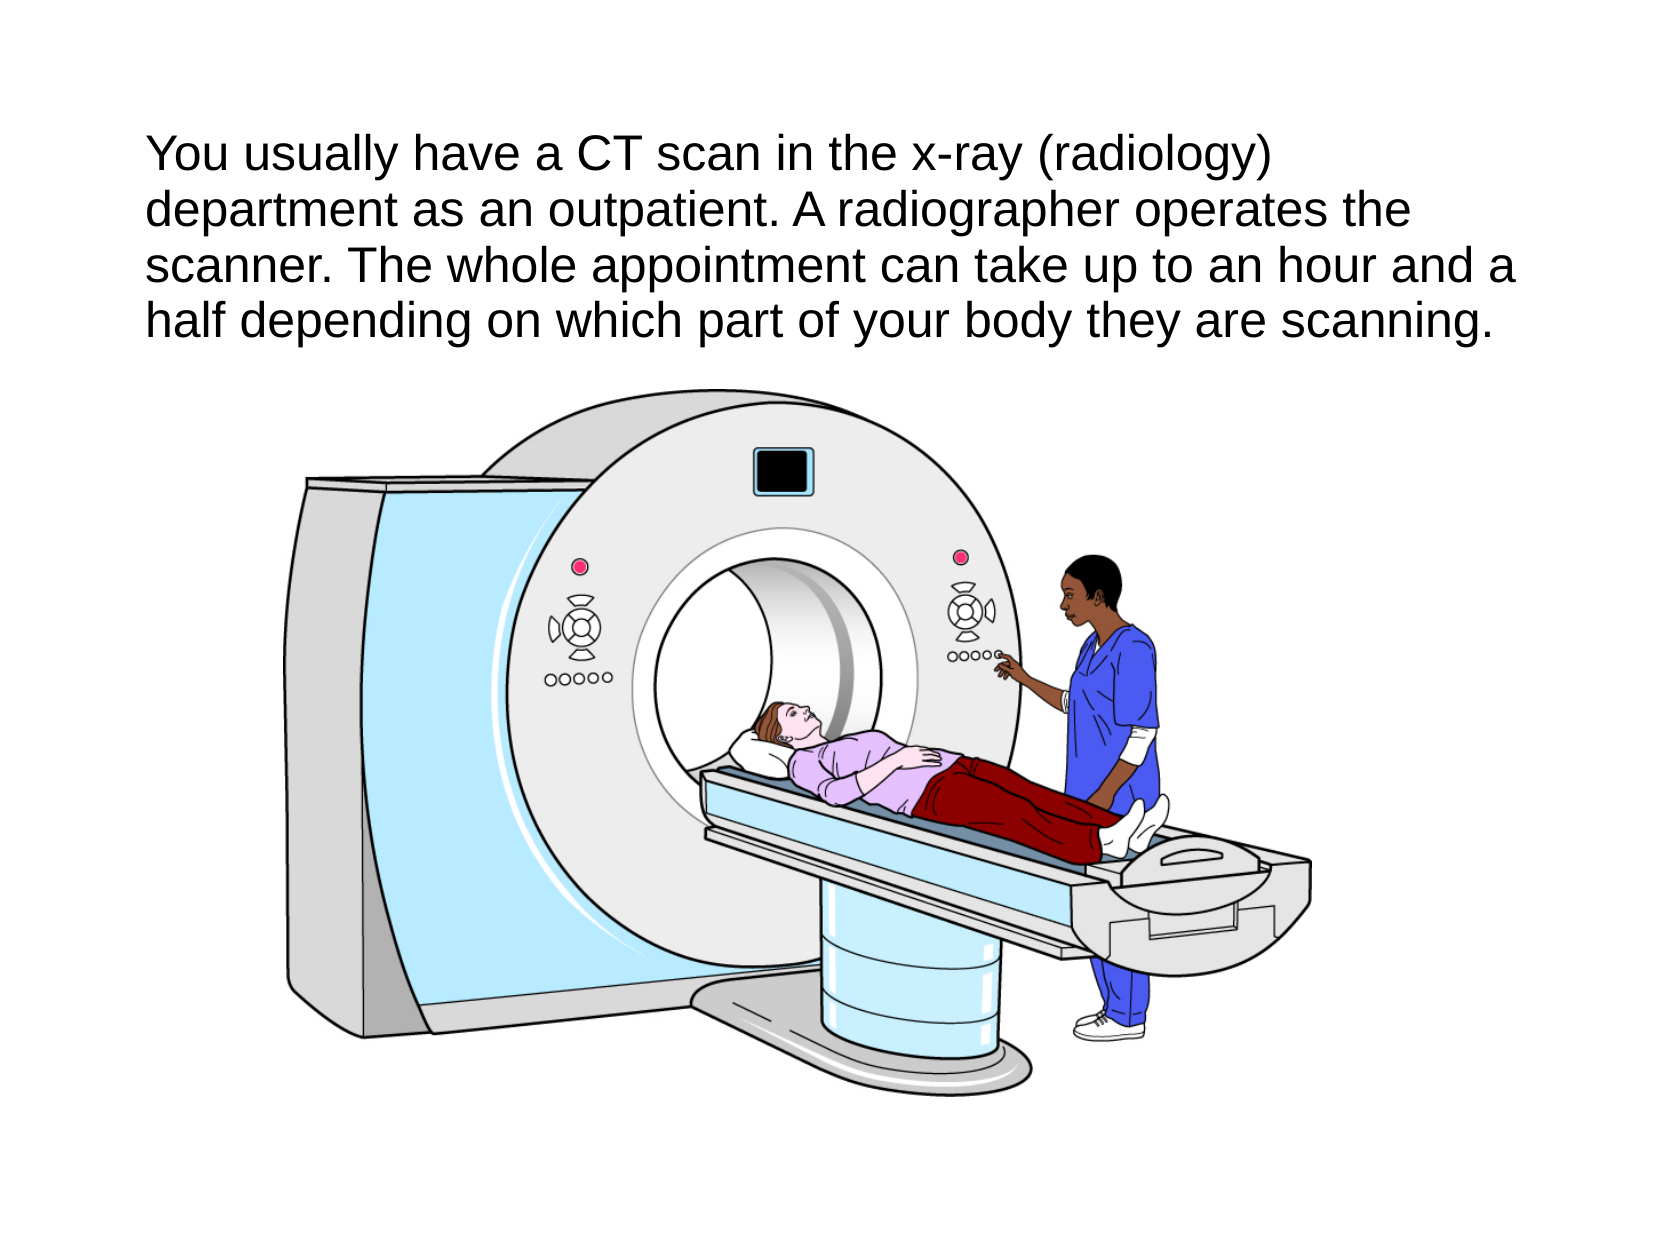

You usually have a CT scan in the x-ray (radiology) department as an outpatient. A radiographer operates the scanner. The whole appointment can take up to an hour and a half depending on which part of your body they are scanning.